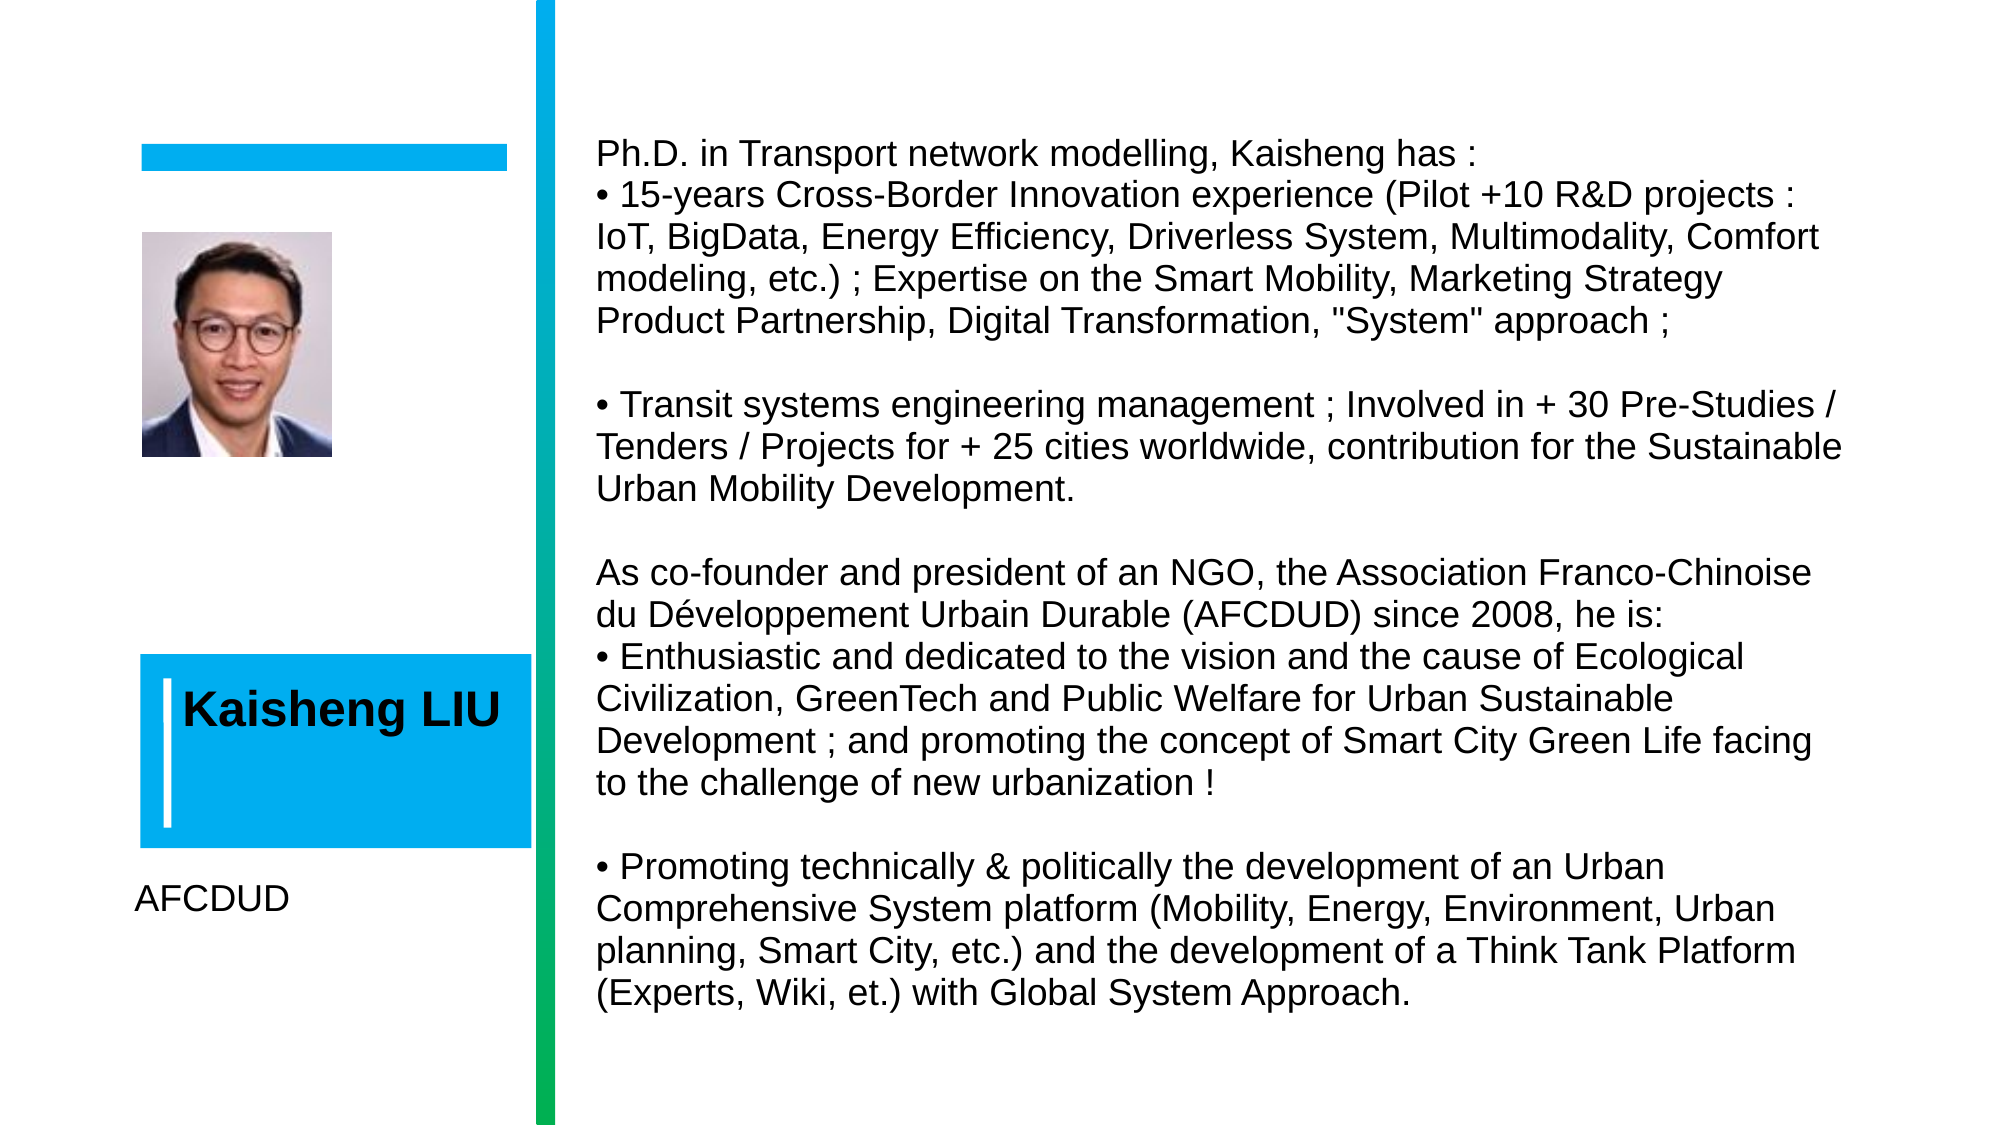

Ph.D. in Transport network modelling, Kaisheng has :
• 15-years Cross-Border Innovation experience (Pilot +10 R&D projects : IoT, BigData, Energy Efficiency, Driverless System, Multimodality, Comfort modeling, etc.) ; Expertise on the Smart Mobility, Marketing Strategy Product Partnership, Digital Transformation, "System" approach ;
• Transit systems engineering management ; Involved in + 30 Pre-Studies / Tenders / Projects for + 25 cities worldwide, contribution for the Sustainable Urban Mobility Development.
As co-founder and president of an NGO, the Association Franco-Chinoise du Développement Urbain Durable (AFCDUD) since 2008, he is:
• Enthusiastic and dedicated to the vision and the cause of Ecological Civilization, GreenTech and Public Welfare for Urban Sustainable Development ; and promoting the concept of Smart City Green Life facing to the challenge of new urbanization !
• Promoting technically & politically the development of an Urban Comprehensive System platform (Mobility, Energy, Environment, Urban planning, Smart City, etc.) and the development of a Think Tank Platform (Experts, Wiki, et.) with Global System Approach.
Kaisheng LIU
AFCDUD